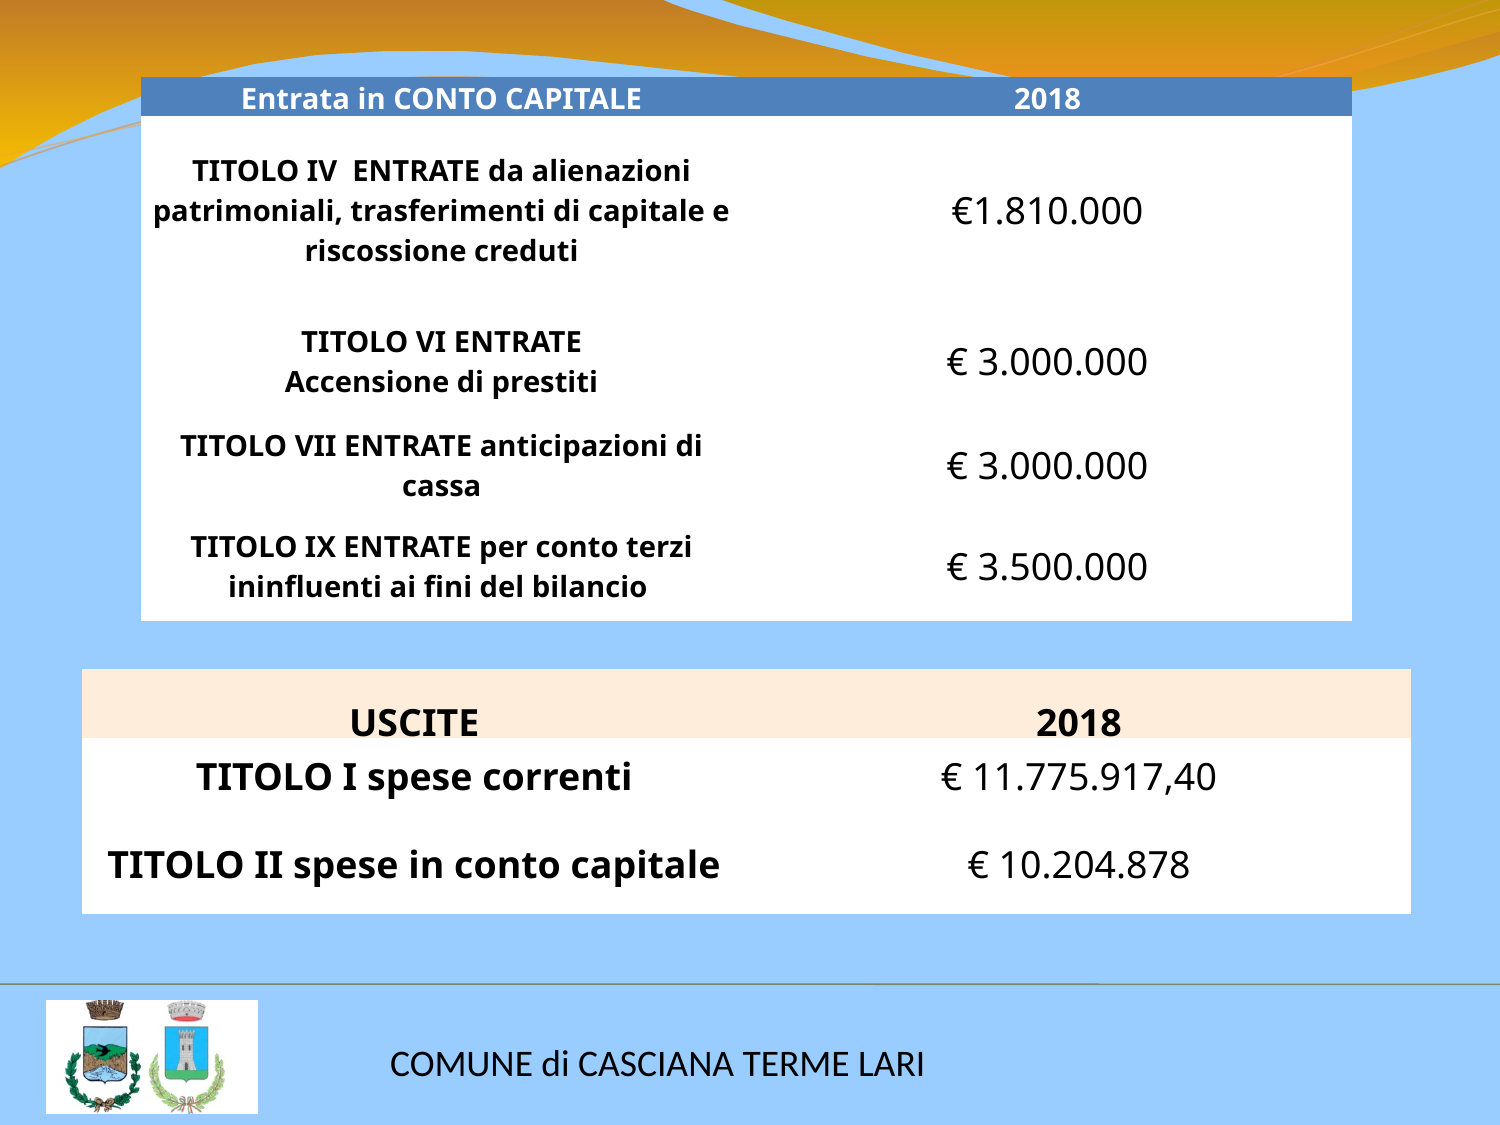

| Entrata in CONTO CAPITALE | 2018 |
| --- | --- |
| TITOLO IV ENTRATE da alienazioni patrimoniali, trasferimenti di capitale e riscossione creduti | €1.810.000 |
| TITOLO VI ENTRATE Accensione di prestiti | € 3.000.000 |
| TITOLO VII ENTRATE anticipazioni di cassa | € 3.000.000 |
| TITOLO IX ENTRATE per conto terzi ininfluenti ai fini del bilancio | € 3.500.000 |
| USCITE | 2018 |
| --- | --- |
| TITOLO I spese correnti | € 11.775.917,40 |
| TITOLO II spese in conto capitale | € 10.204.878 |
COMUNE di CASCIANA TERME LARI